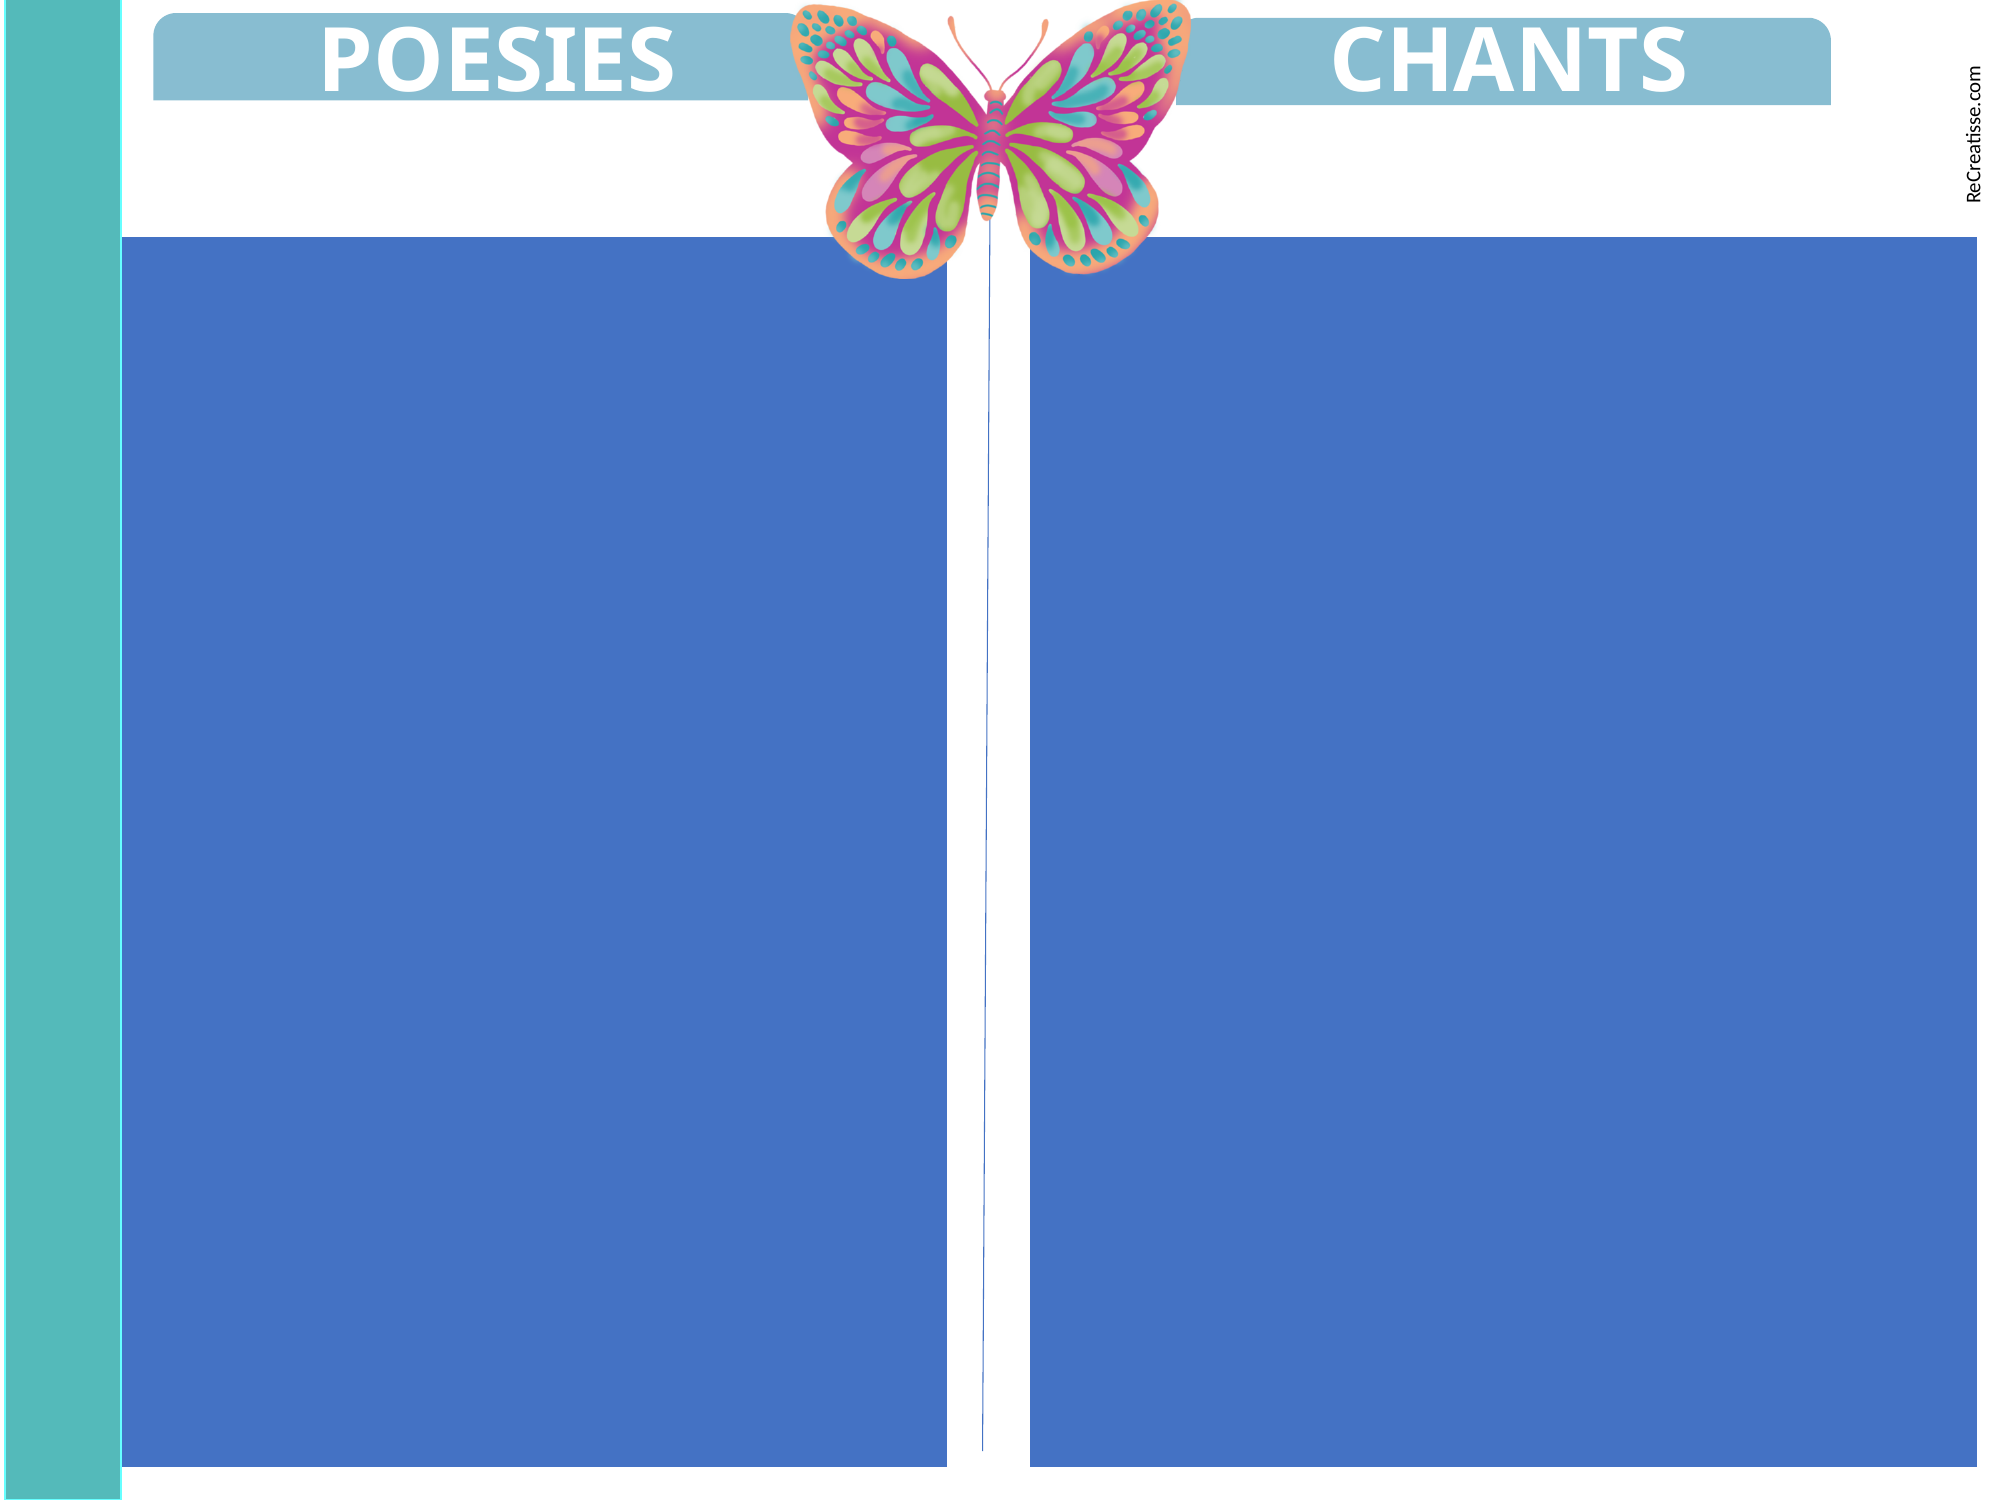

POESIES
CHANTS
ReCreatisse.com
| |
| --- |
| |
| |
| |
| |
| |
| |
| |
| |
| |
| |
| |
| |
| --- |
| |
| |
| |
| |
| |
| |
| |
| |
| |
| |
| |